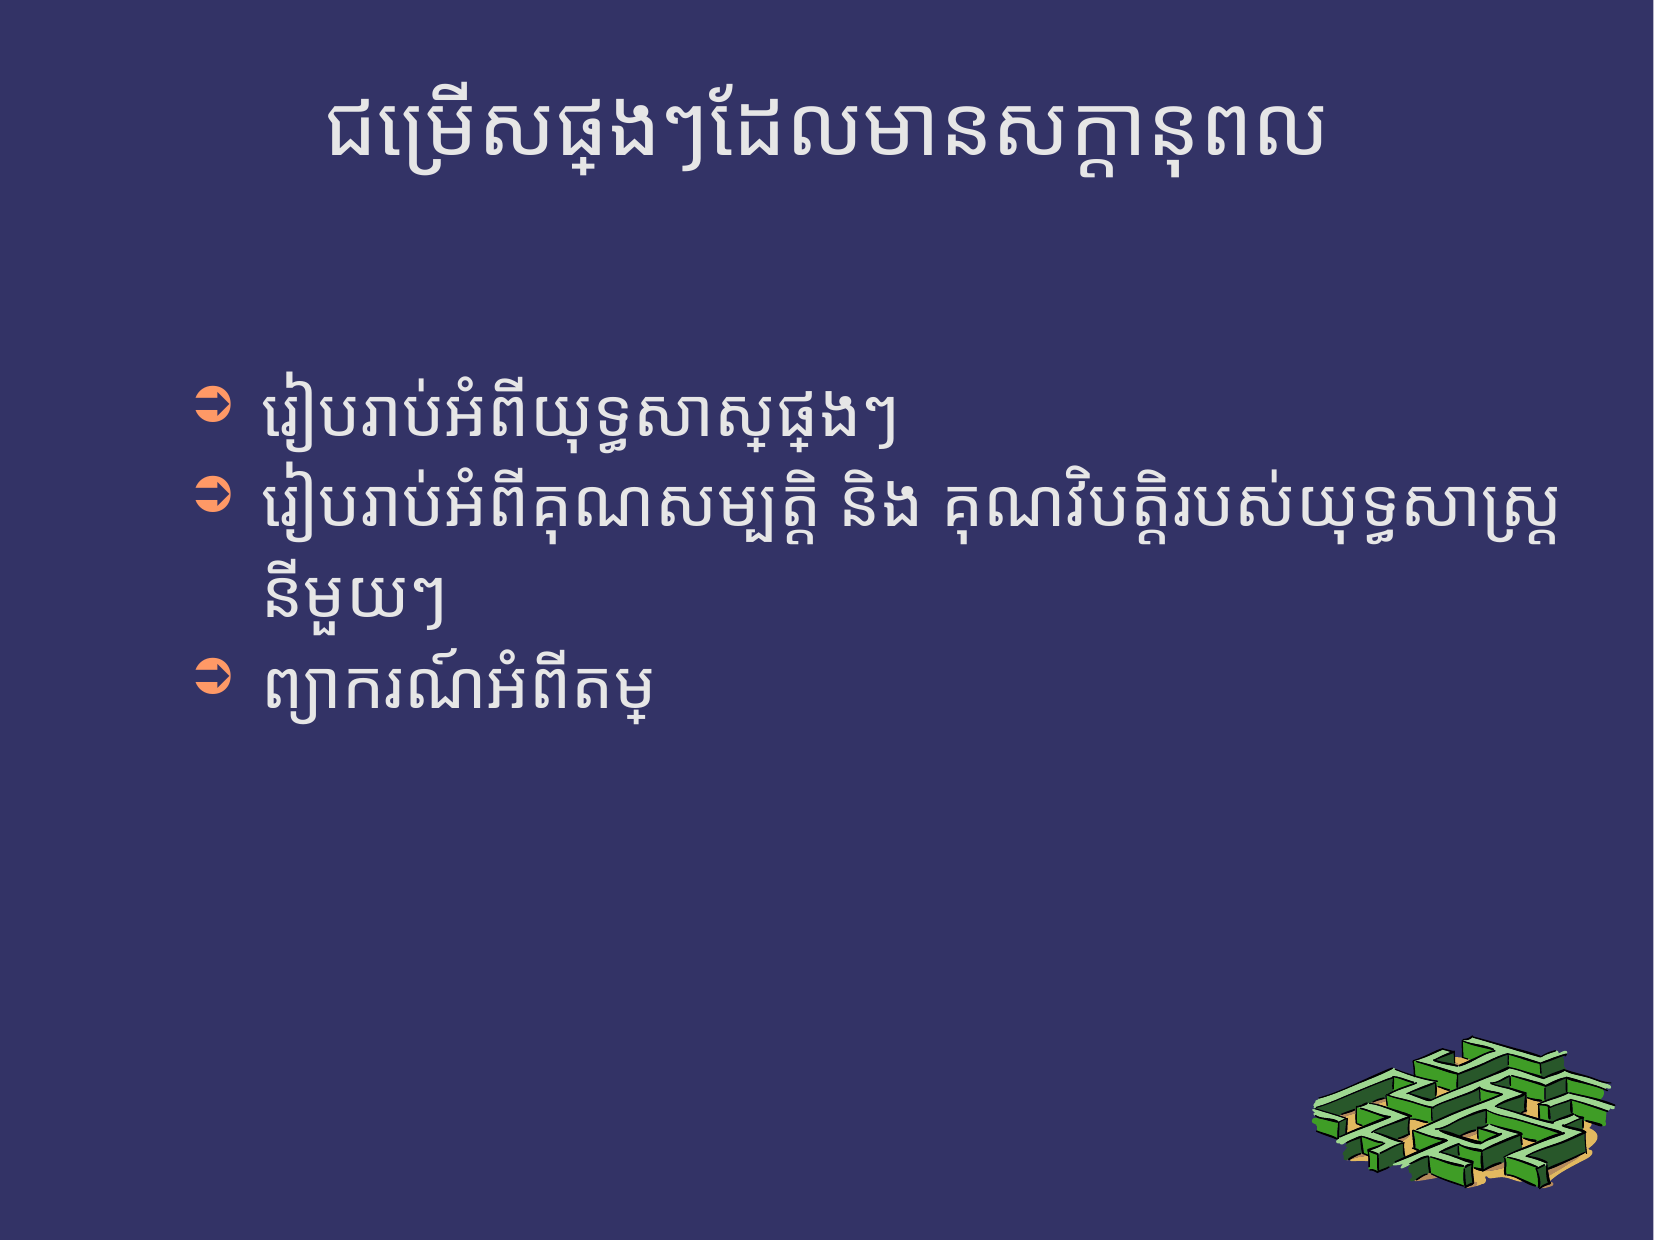

# ជម្រើស​​ផ្សេងៗដែល​មាន​សក្តានុពល
រៀបរាប់​អំពី​យុទ្ធសាស្ត្រ​ផ្សេងៗ
រៀបរាប់​អំពី​គុណសម្បត្តិ និង គុណវិបត្តិ​របស់​យុទ្ធសាស្រ្ត​នីមួយៗ
ព្យាករណ៍​អំពី​តម្លៃ